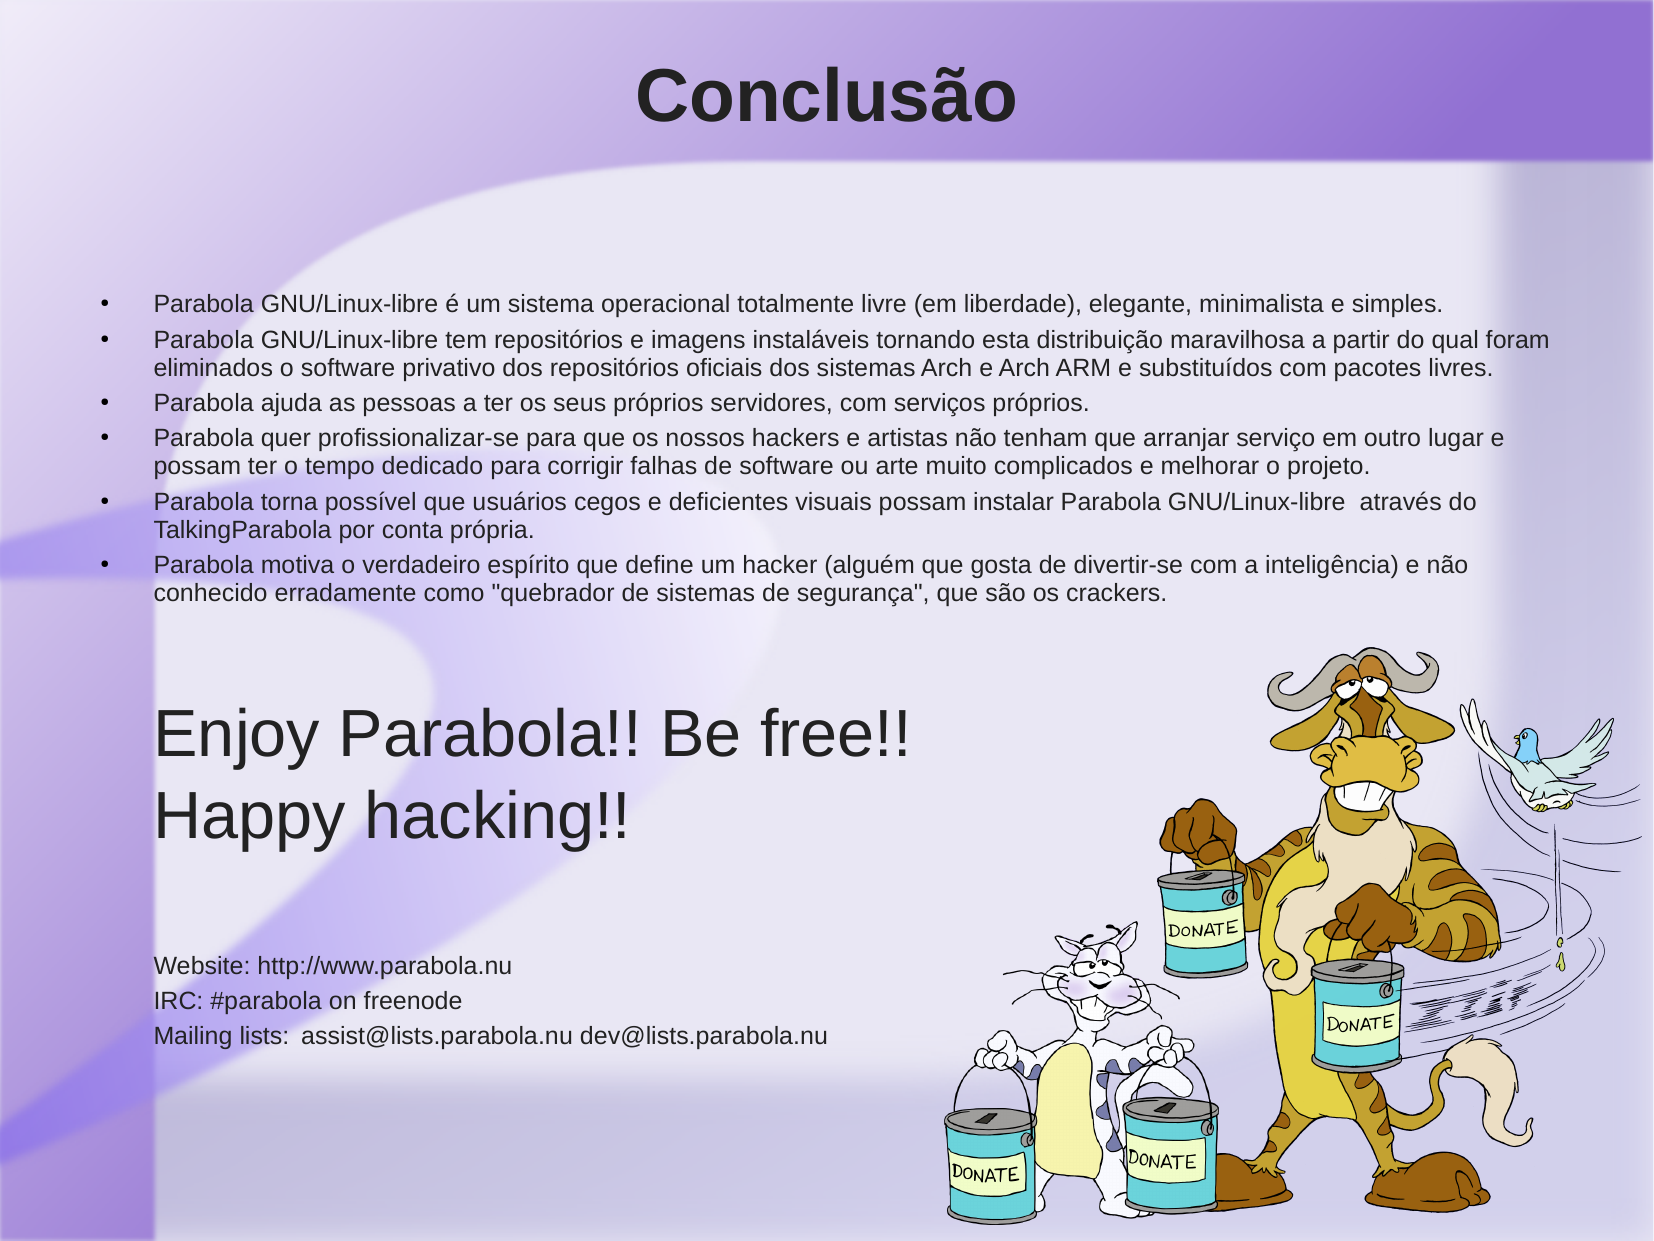

# Conclusão
Parabola GNU/Linux-libre é um sistema operacional totalmente livre (em liberdade), elegante, minimalista e simples.
Parabola GNU/Linux-libre tem repositórios e imagens instaláveis tornando esta distribuição maravilhosa a partir do qual foram eliminados o software privativo dos repositórios oficiais dos sistemas Arch e Arch ARM e substituídos com pacotes livres.
Parabola ajuda as pessoas a ter os seus próprios servidores, com serviços próprios.
Parabola quer profissionalizar-se para que os nossos hackers e artistas não tenham que arranjar serviço em outro lugar e possam ter o tempo dedicado para corrigir falhas de software ou arte muito complicados e melhorar o projeto.
Parabola torna possível que usuários cegos e deficientes visuais possam instalar Parabola GNU/Linux-libre através do TalkingParabola por conta própria.
Parabola motiva o verdadeiro espírito que define um hacker (alguém que gosta de divertir-se com a inteligência) e não conhecido erradamente como "quebrador de sistemas de segurança", que são os crackers.
Enjoy Parabola!! Be free!!
Happy hacking!!
Website: http://www.parabola.nu
IRC: #parabola on freenode
Mailing lists: 	assist@lists.parabola.nu dev@lists.parabola.nu